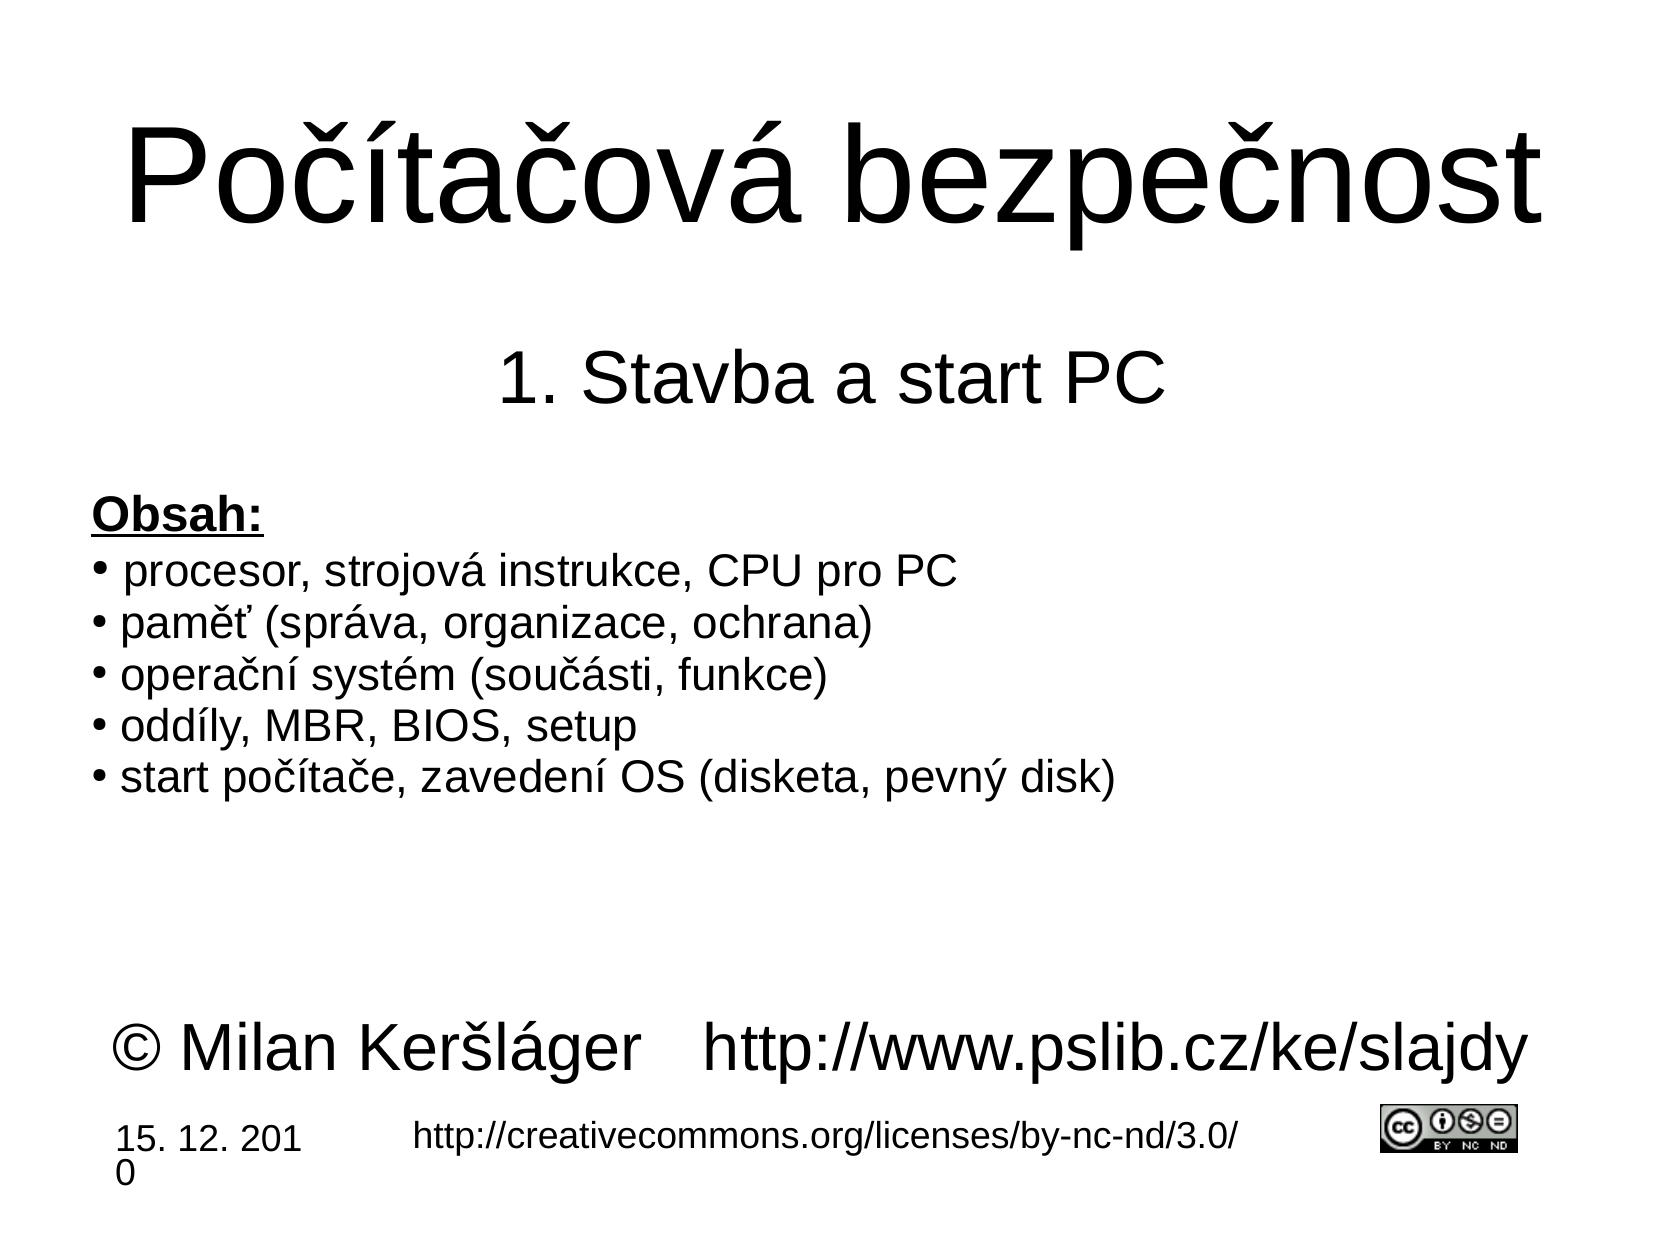

# Počítačová bezpečnost 1. Stavba a start PC
Obsah:
 procesor, strojová instrukce, CPU pro PC
 paměť (správa, organizace, ochrana)
 operační systém (součásti, funkce)
 oddíly, MBR, BIOS, setup
 start počítače, zavedení OS (disketa, pevný disk)
© Milan Keršláger	http://www.pslib.cz/ke/slajdy
http://creativecommons.org/licenses/by-nc-nd/3.0/
15. 12. 2010